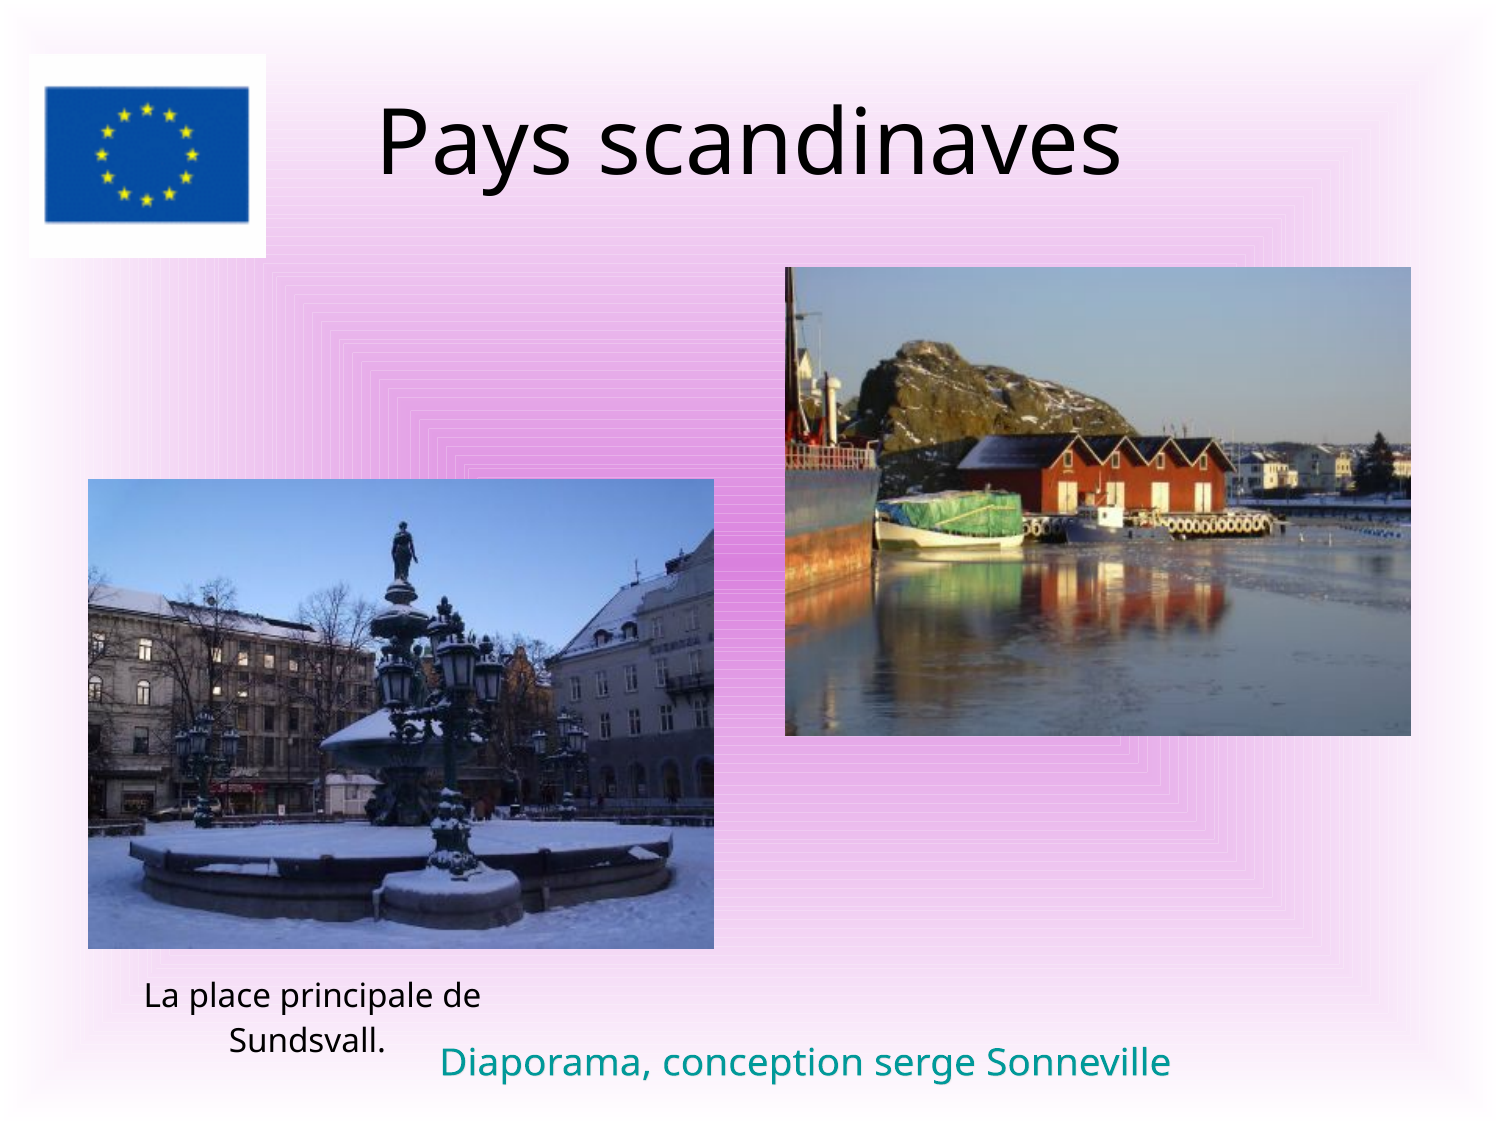

# Pays scandinaves
La place principale de Sundsvall.
Diaporama, conception serge Sonneville